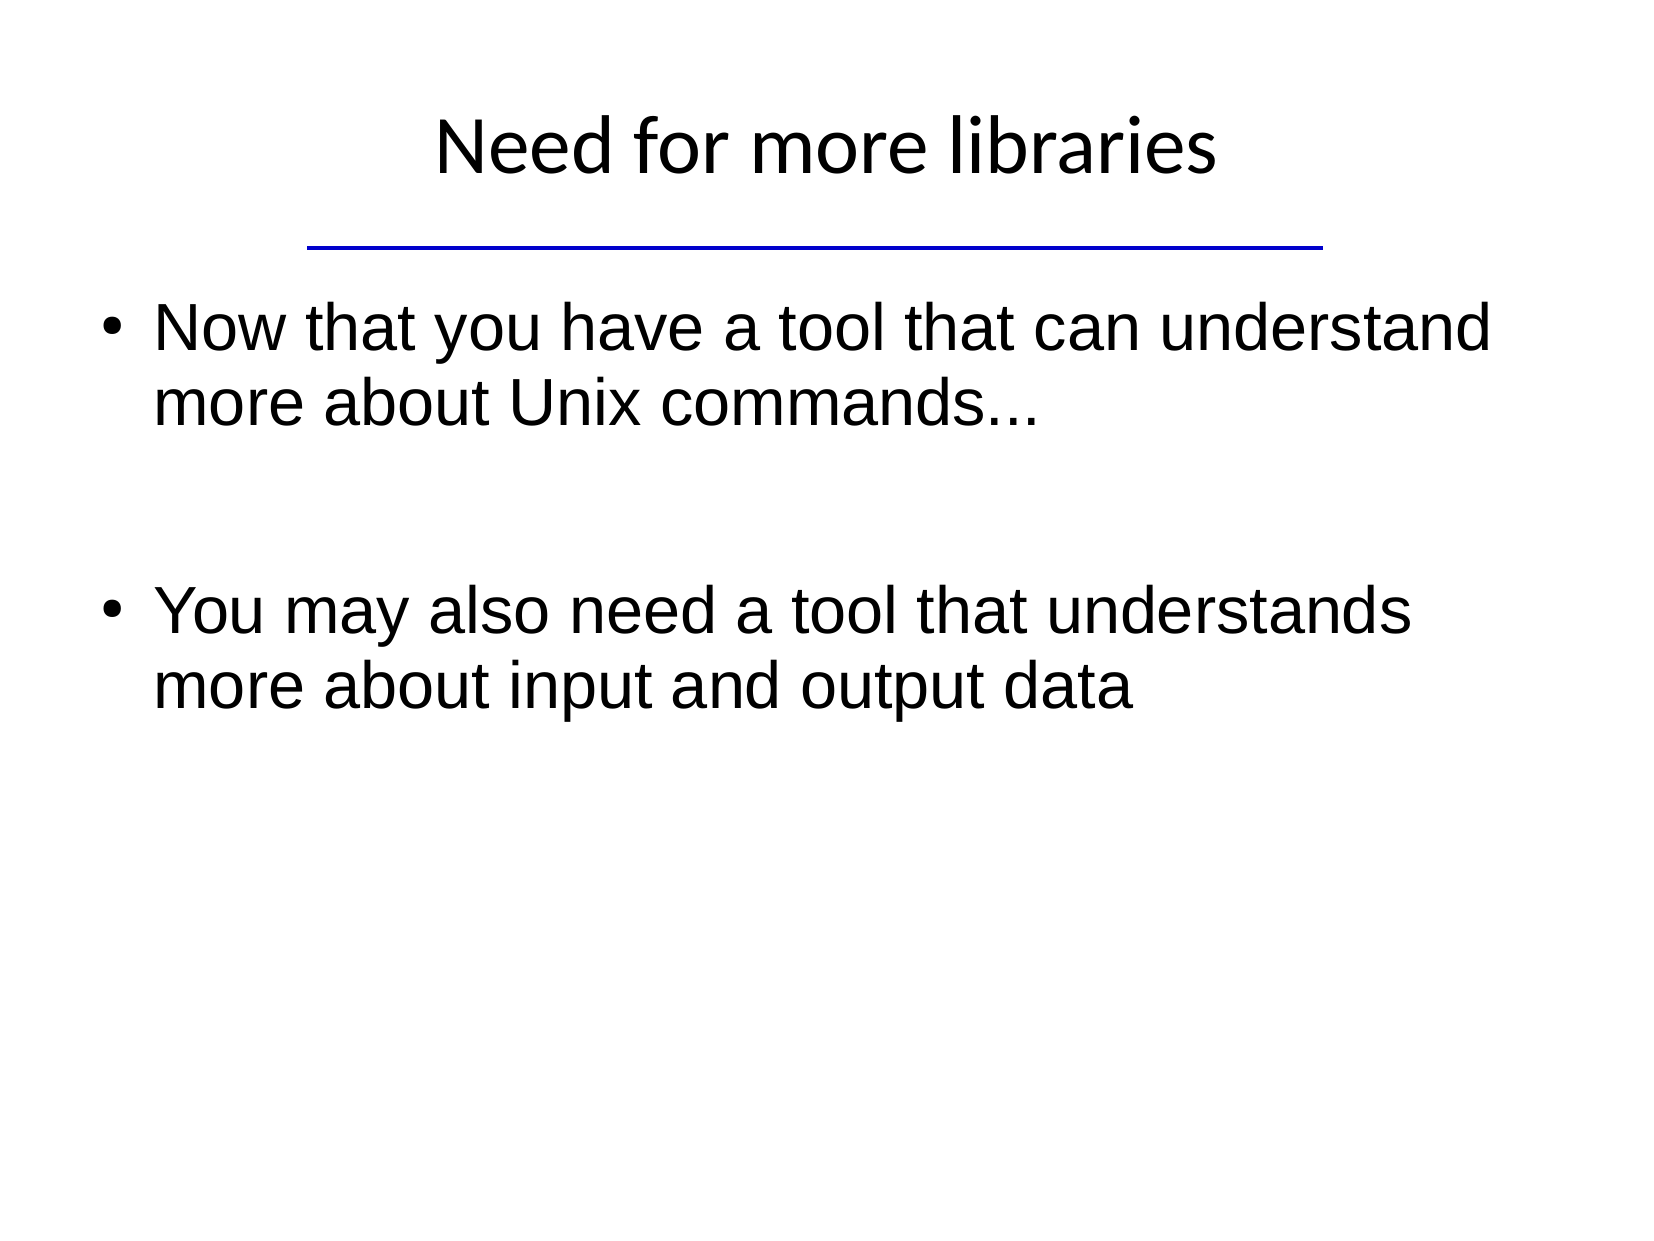

# Need for more libraries
Now that you have a tool that can understand more about Unix commands...
You may also need a tool that understands more about input and output data